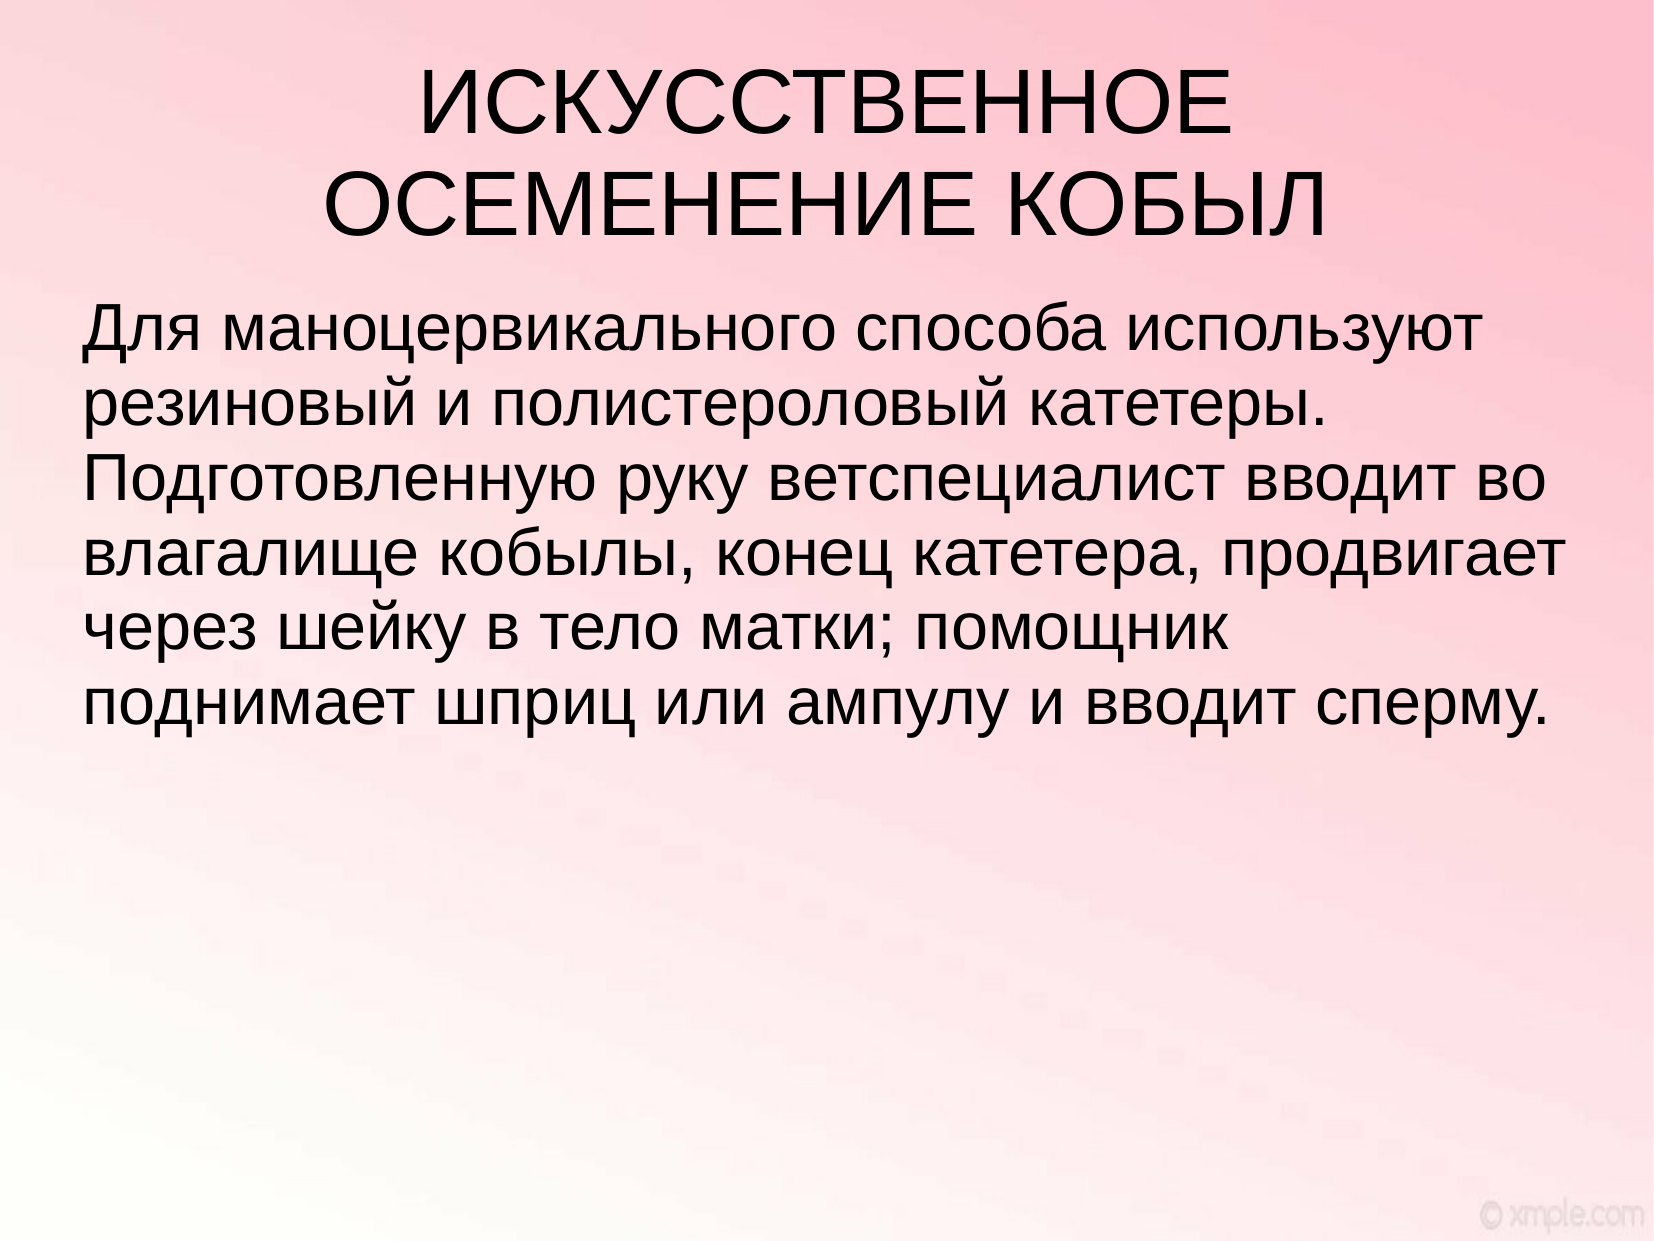

# ИСКУССТВЕННОЕ ОСЕМЕНЕНИЕ КОБЫЛ
Для маноцервикального способа используют резиновый и полистероловый катетеры. Подготовленную руку ветспециалист вводит во влагалище кобылы, конец катетера, продвигает через шейку в тело матки; помощник поднимает шприц или ампулу и вводит сперму.